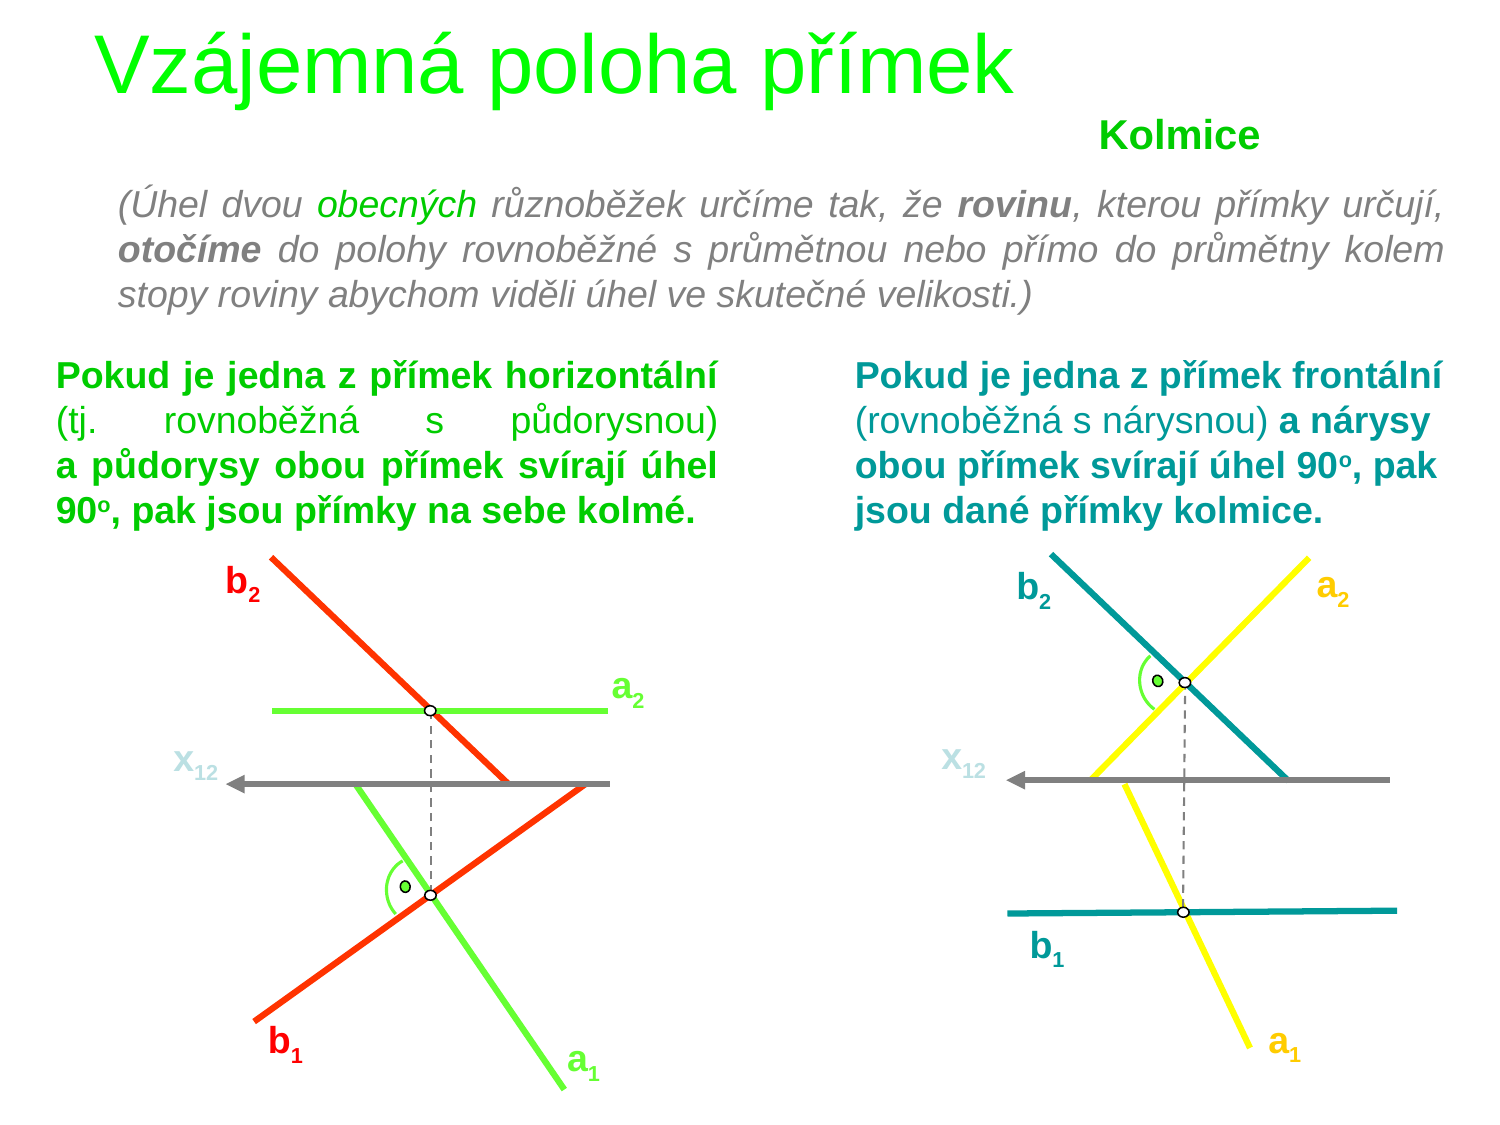

# Vzájemná poloha přímek
						Kolmice
(Úhel dvou obecných různoběžek určíme tak, že rovinu, kterou přímky určují, otočíme do polohy rovnoběžné s průmětnou nebo přímo do průmětny kolem stopy roviny abychom viděli úhel ve skutečné velikosti.)
Pokud je jedna z přímek horizontální (tj. rovnoběžná s půdorysnou)
a půdorysy obou přímek svírají úhel 90o, pak jsou přímky na sebe kolmé.
Pokud je jedna z přímek frontální (rovnoběžná s nárysnou) a nárysy obou přímek svírají úhel 90o, pak jsou dané přímky kolmice.
 b2
a2
 b2
a2
x12
x12
b1
a1
b1
a1